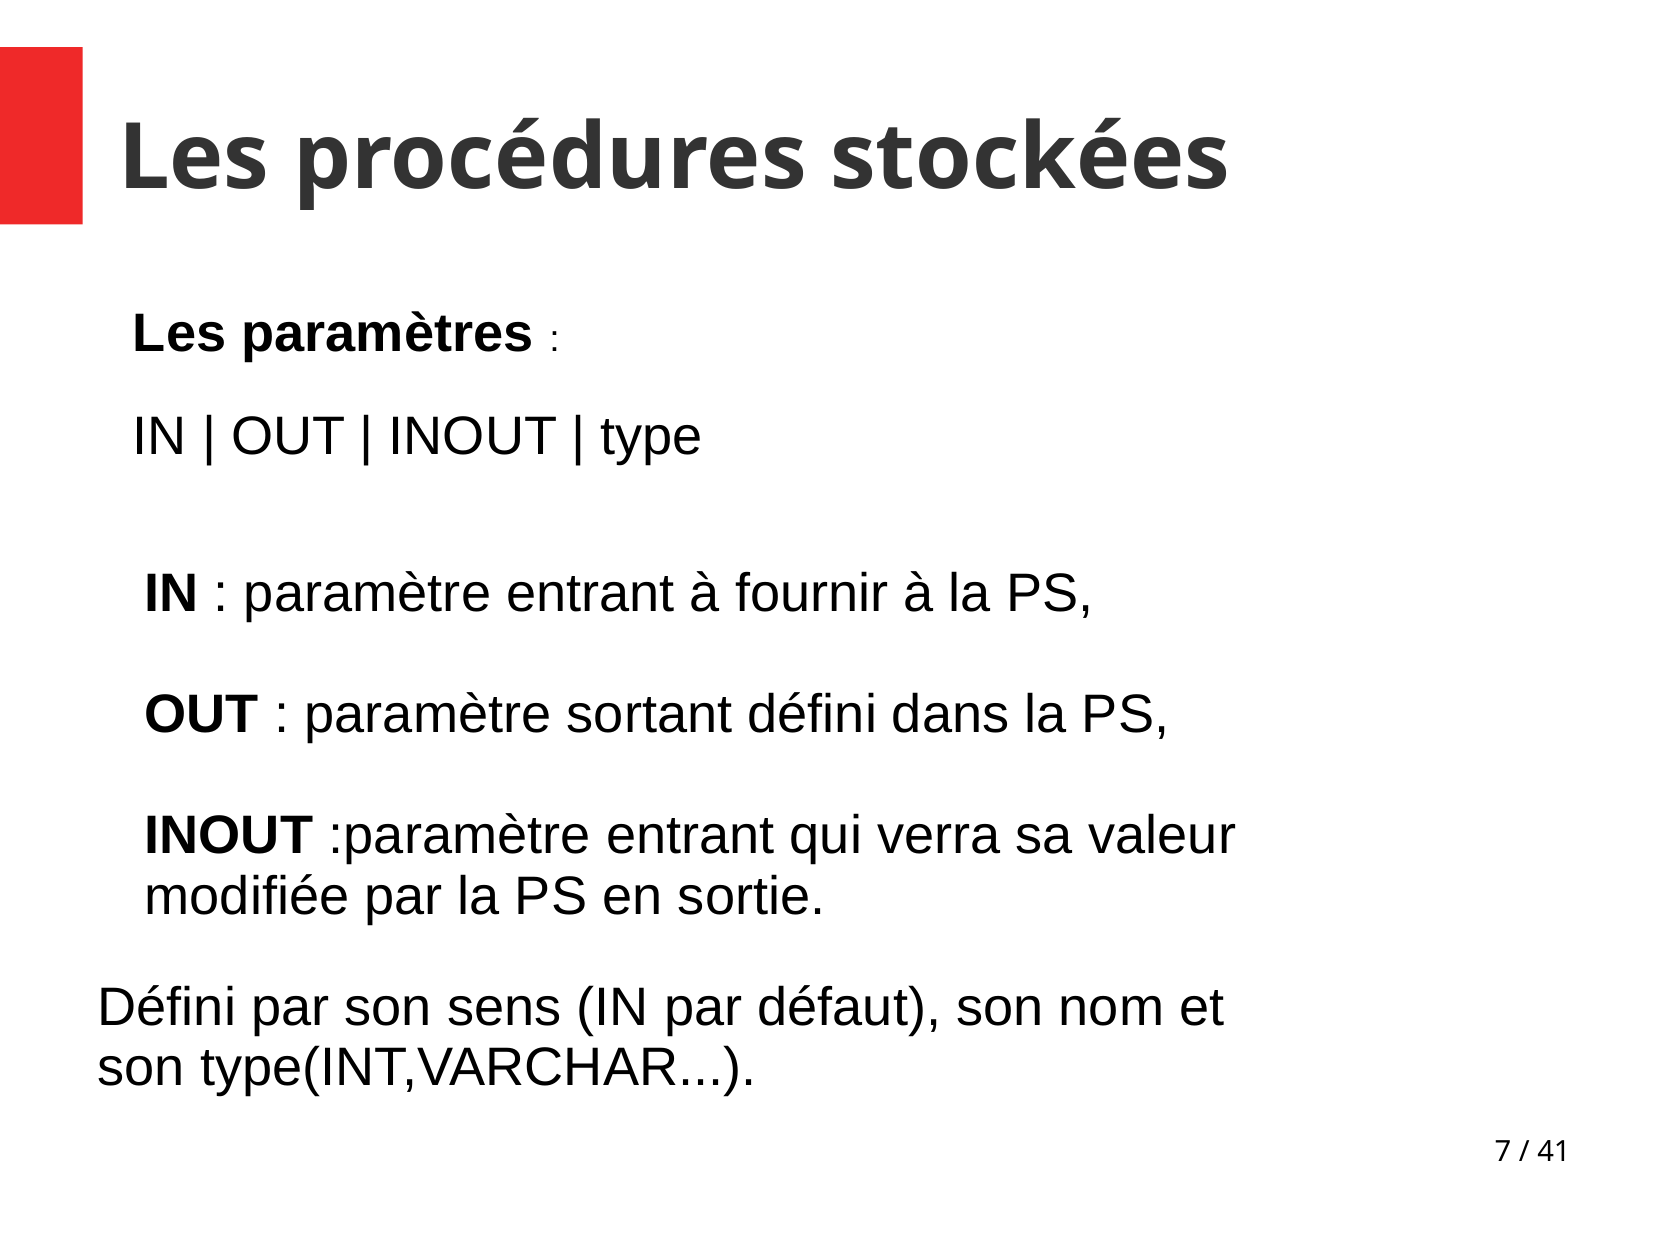

# Les procédures stockées
Les paramètres :
IN | OUT | INOUT | type
IN : paramètre entrant à fournir à la PS,
OUT : paramètre sortant défini dans la PS,
INOUT :paramètre entrant qui verra sa valeur modifiée par la PS en sortie.
Défini par son sens (IN par défaut), son nom et son type(INT,VARCHAR...).
7